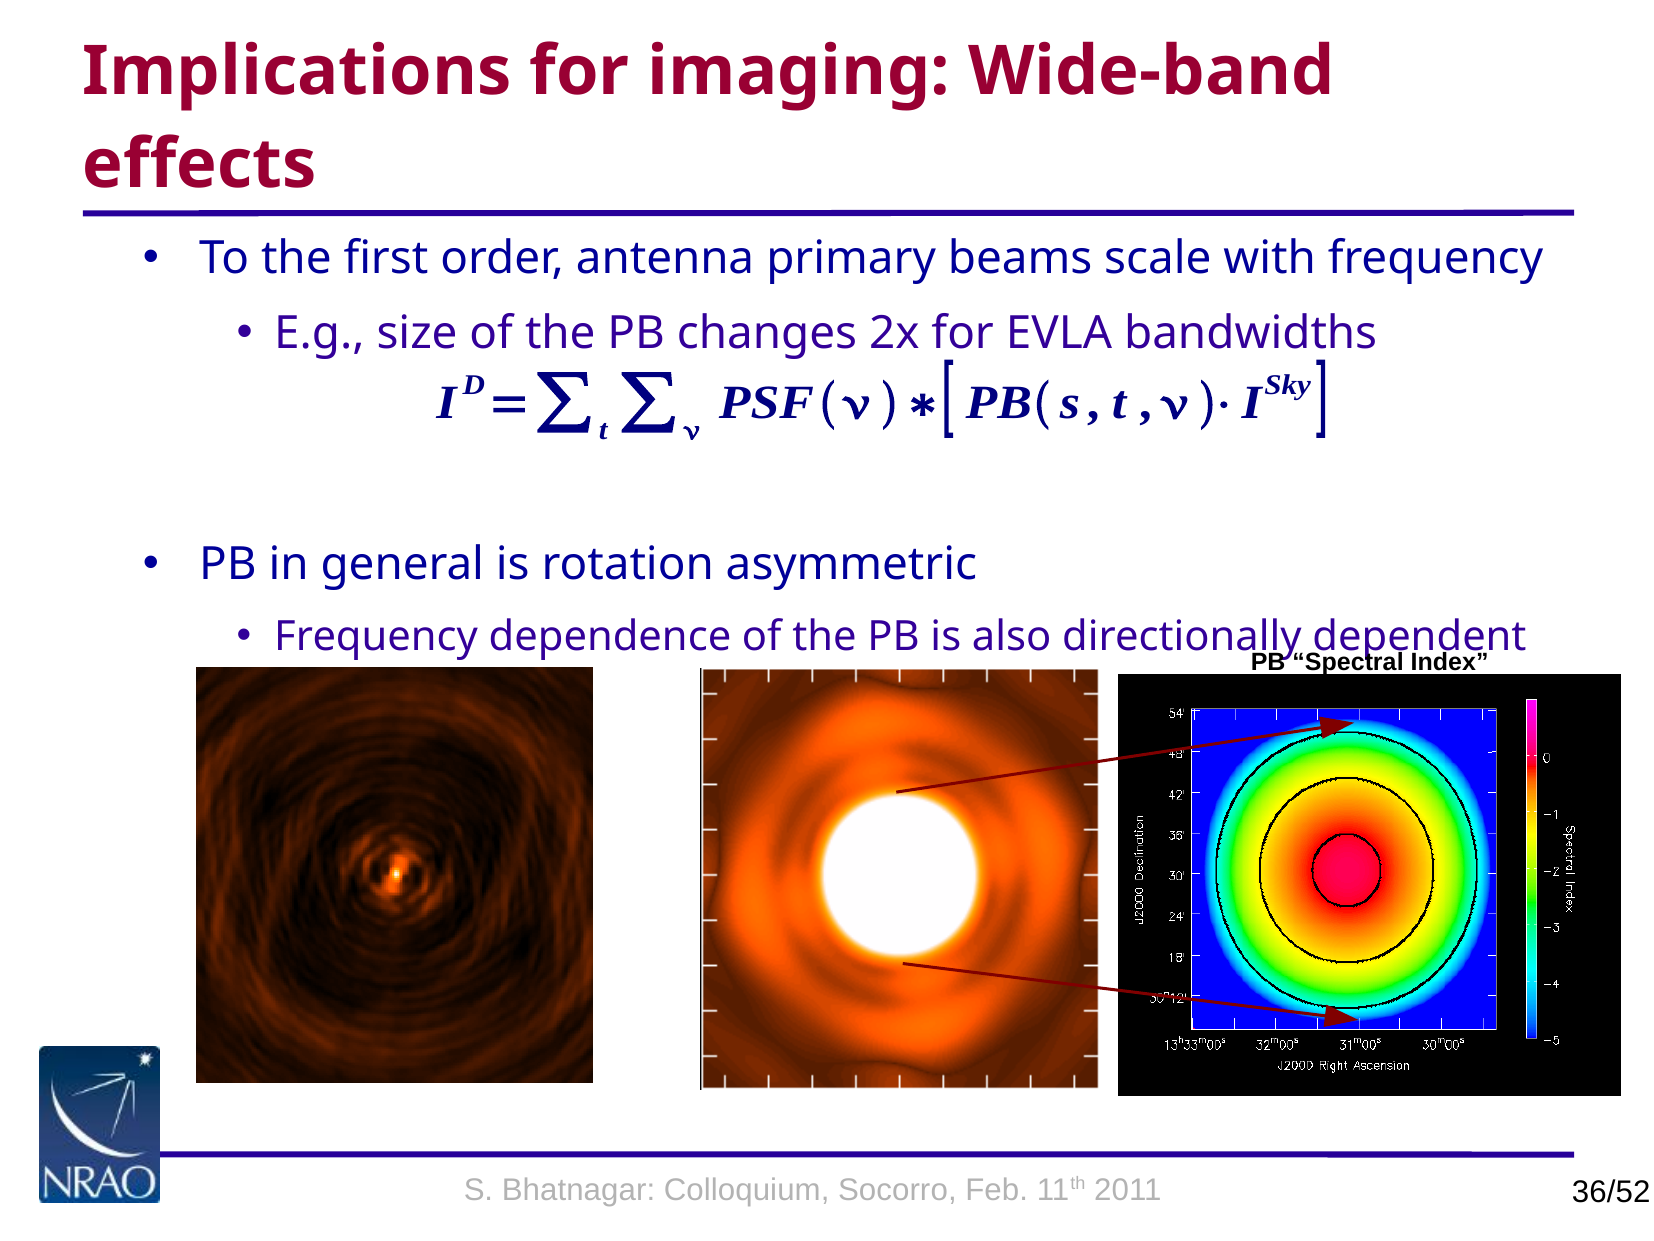

# Implications for imaging: Wide-band effects
To the first order, antenna primary beams scale with frequency
E.g., size of the PB changes 2x for EVLA bandwidths
PB in general is rotation asymmetric
Frequency dependence of the PB is also directionally dependent
PB “Spectral Index”